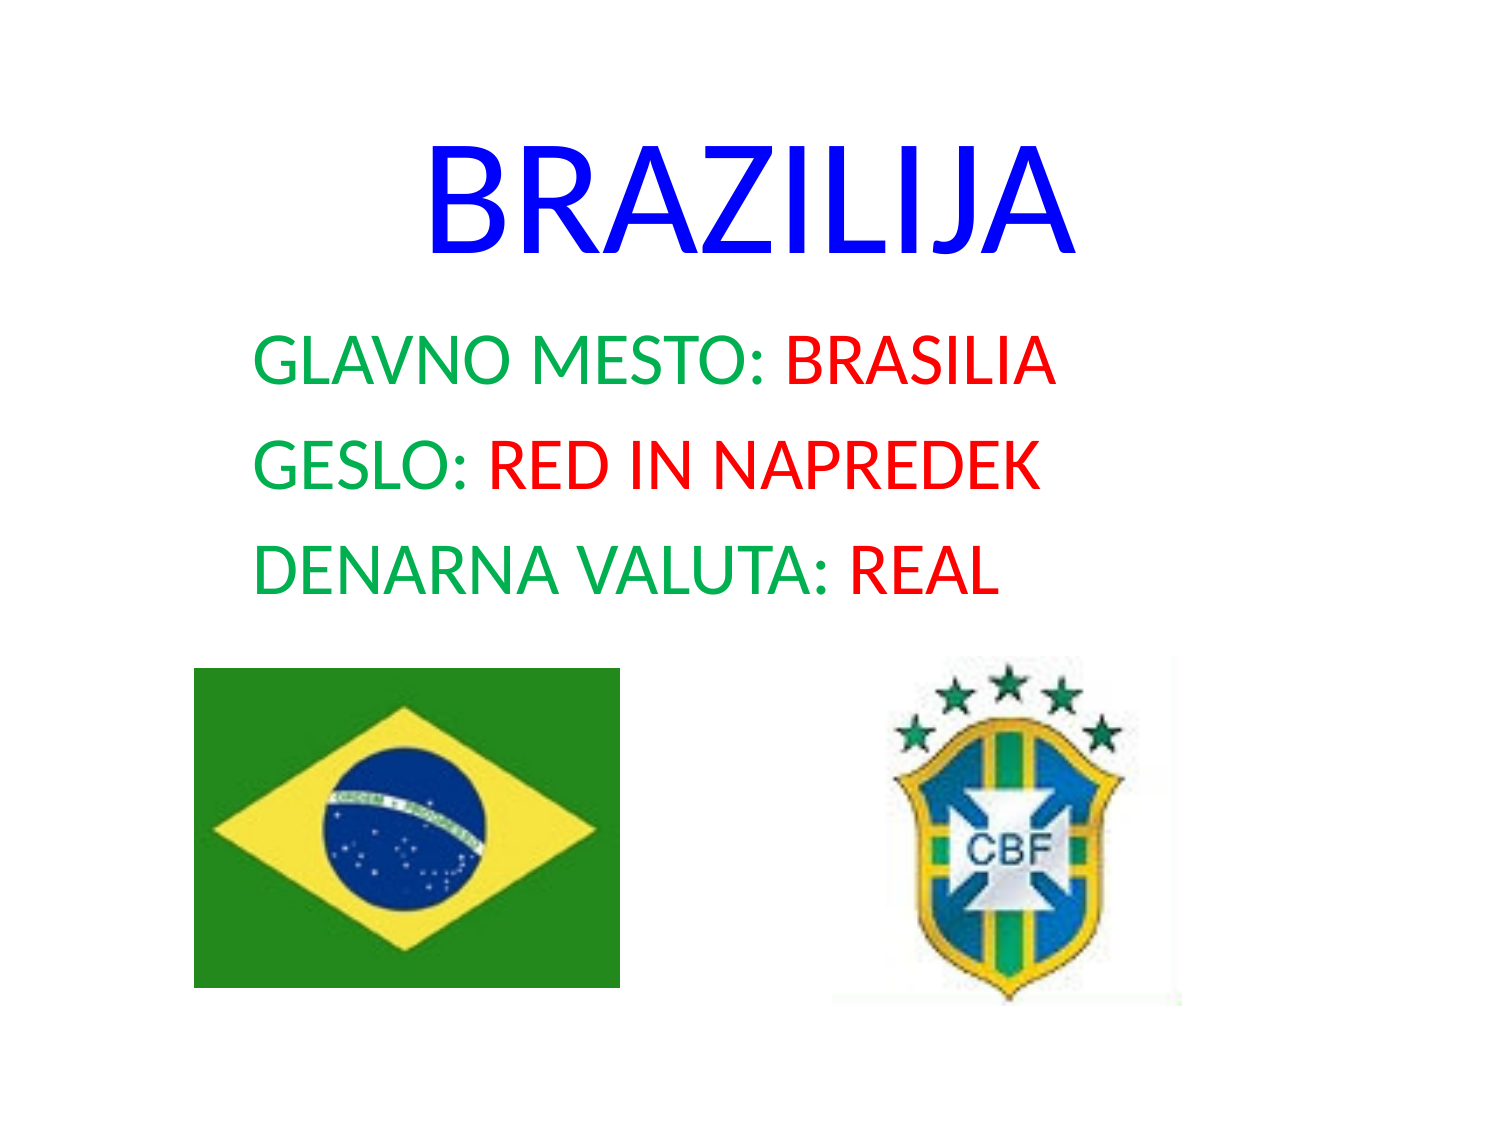

# BRAZILIJA
 GLAVNO MESTO: BRASILIA
 GESLO: RED IN NAPREDEK
 DENARNA VALUTA: REAL